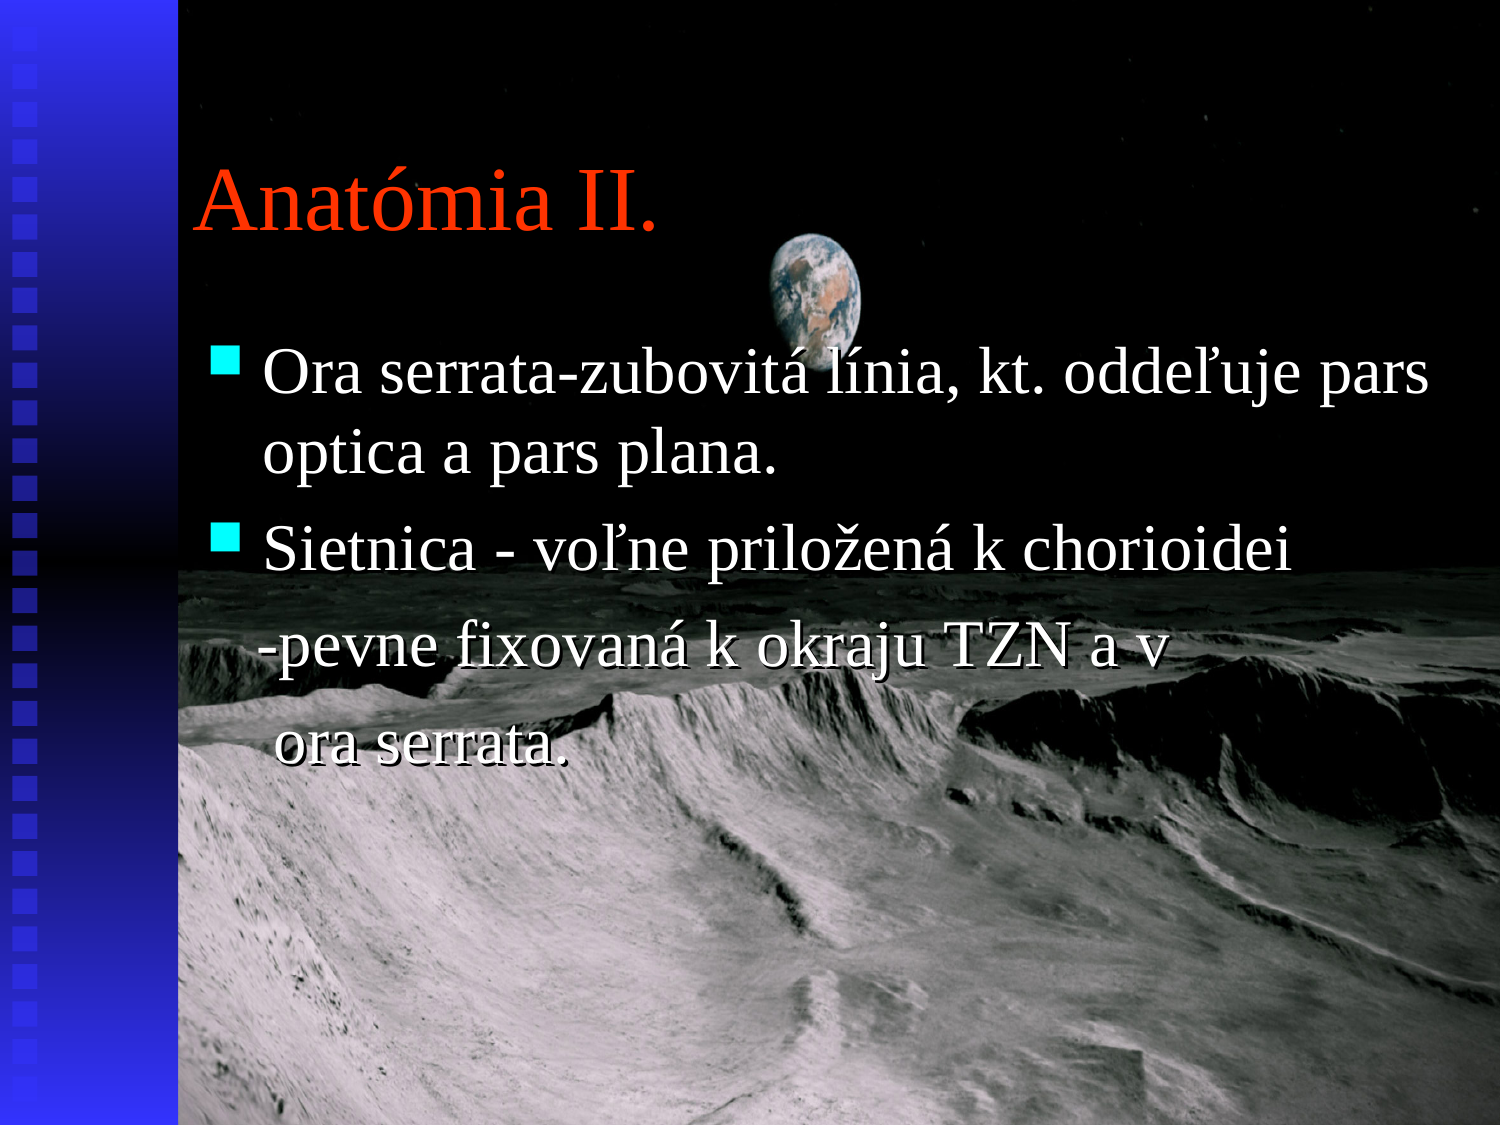

# Anatómia II.
Ora serrata-zubovitá línia, kt. oddeľuje pars optica a pars plana.
Sietnica - voľne priložená k chorioidei
 -pevne fixovaná k okraju TZN a v
 ora serrata.